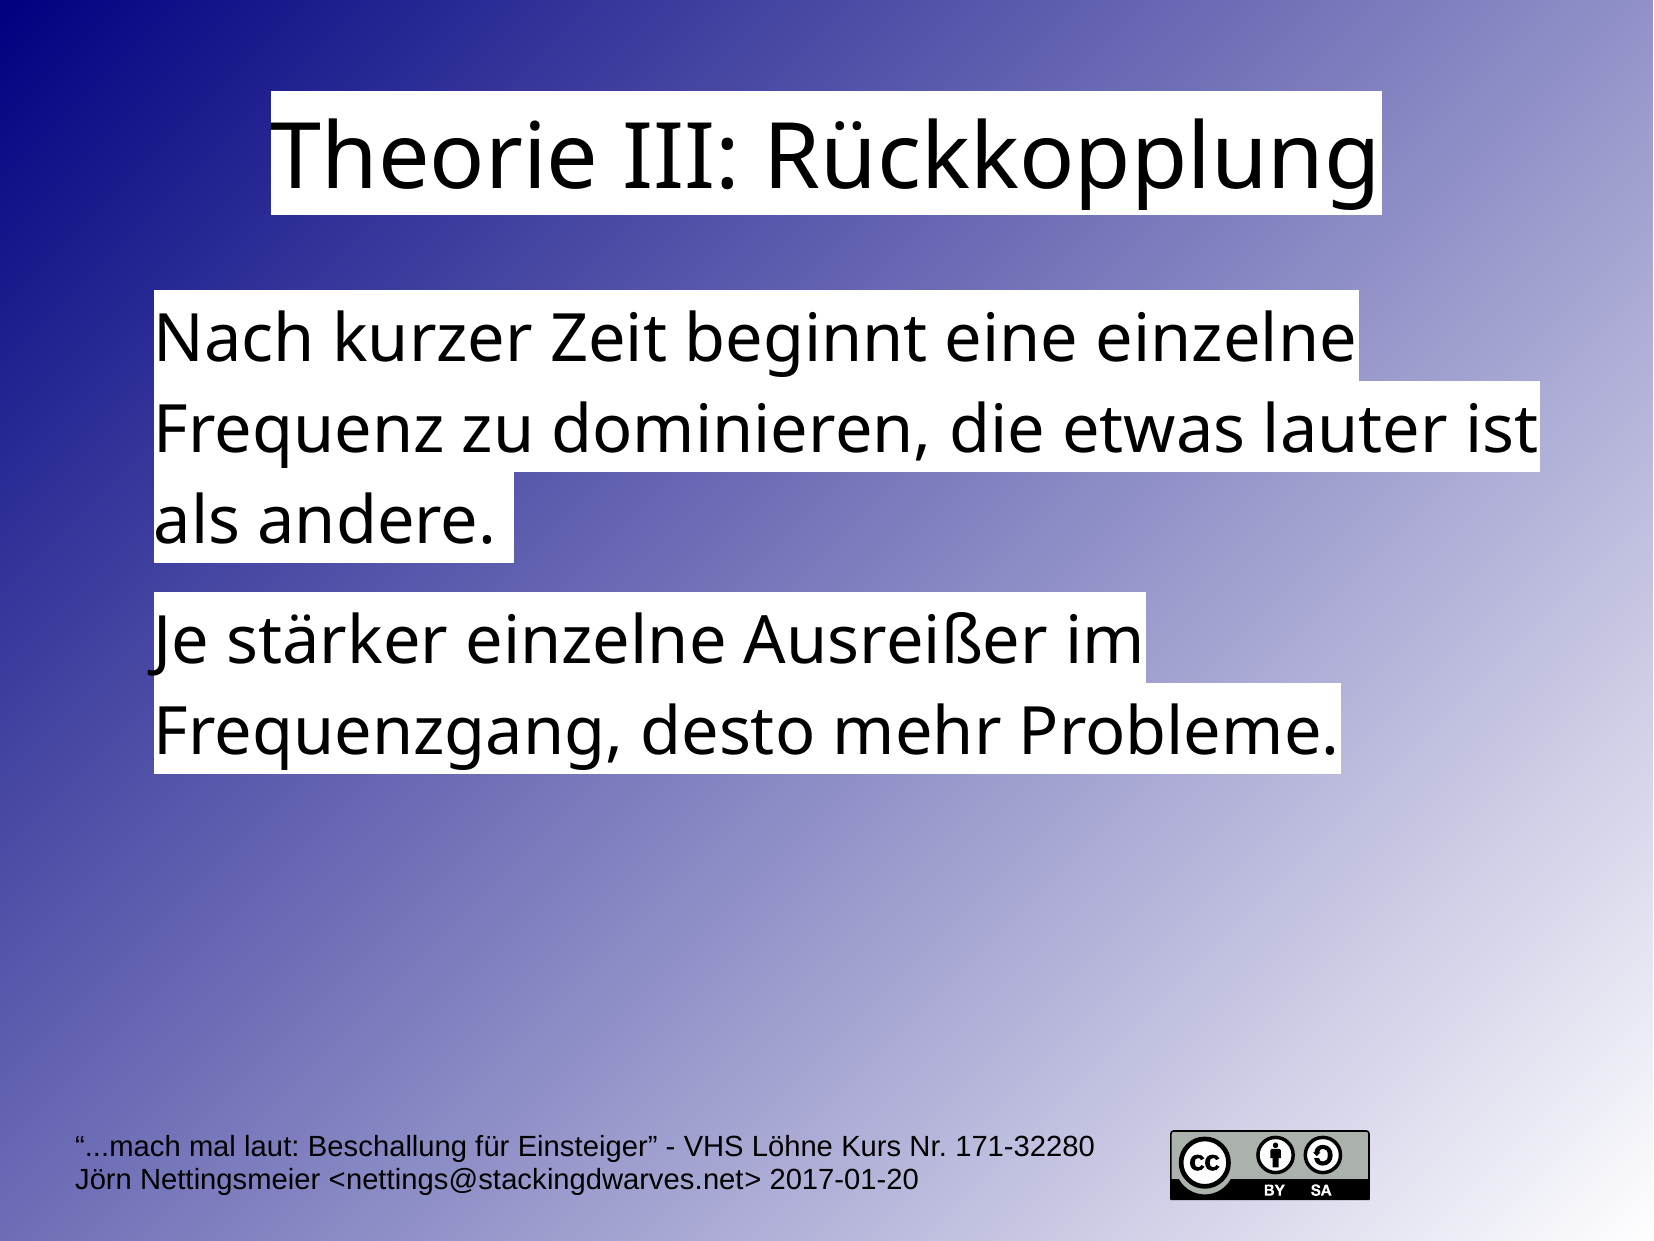

# Theorie III: Rückkopplung
Nach kurzer Zeit beginnt eine einzelne Frequenz zu dominieren, die etwas lauter ist als andere.
Je stärker einzelne Ausreißer im Frequenzgang, desto mehr Probleme.